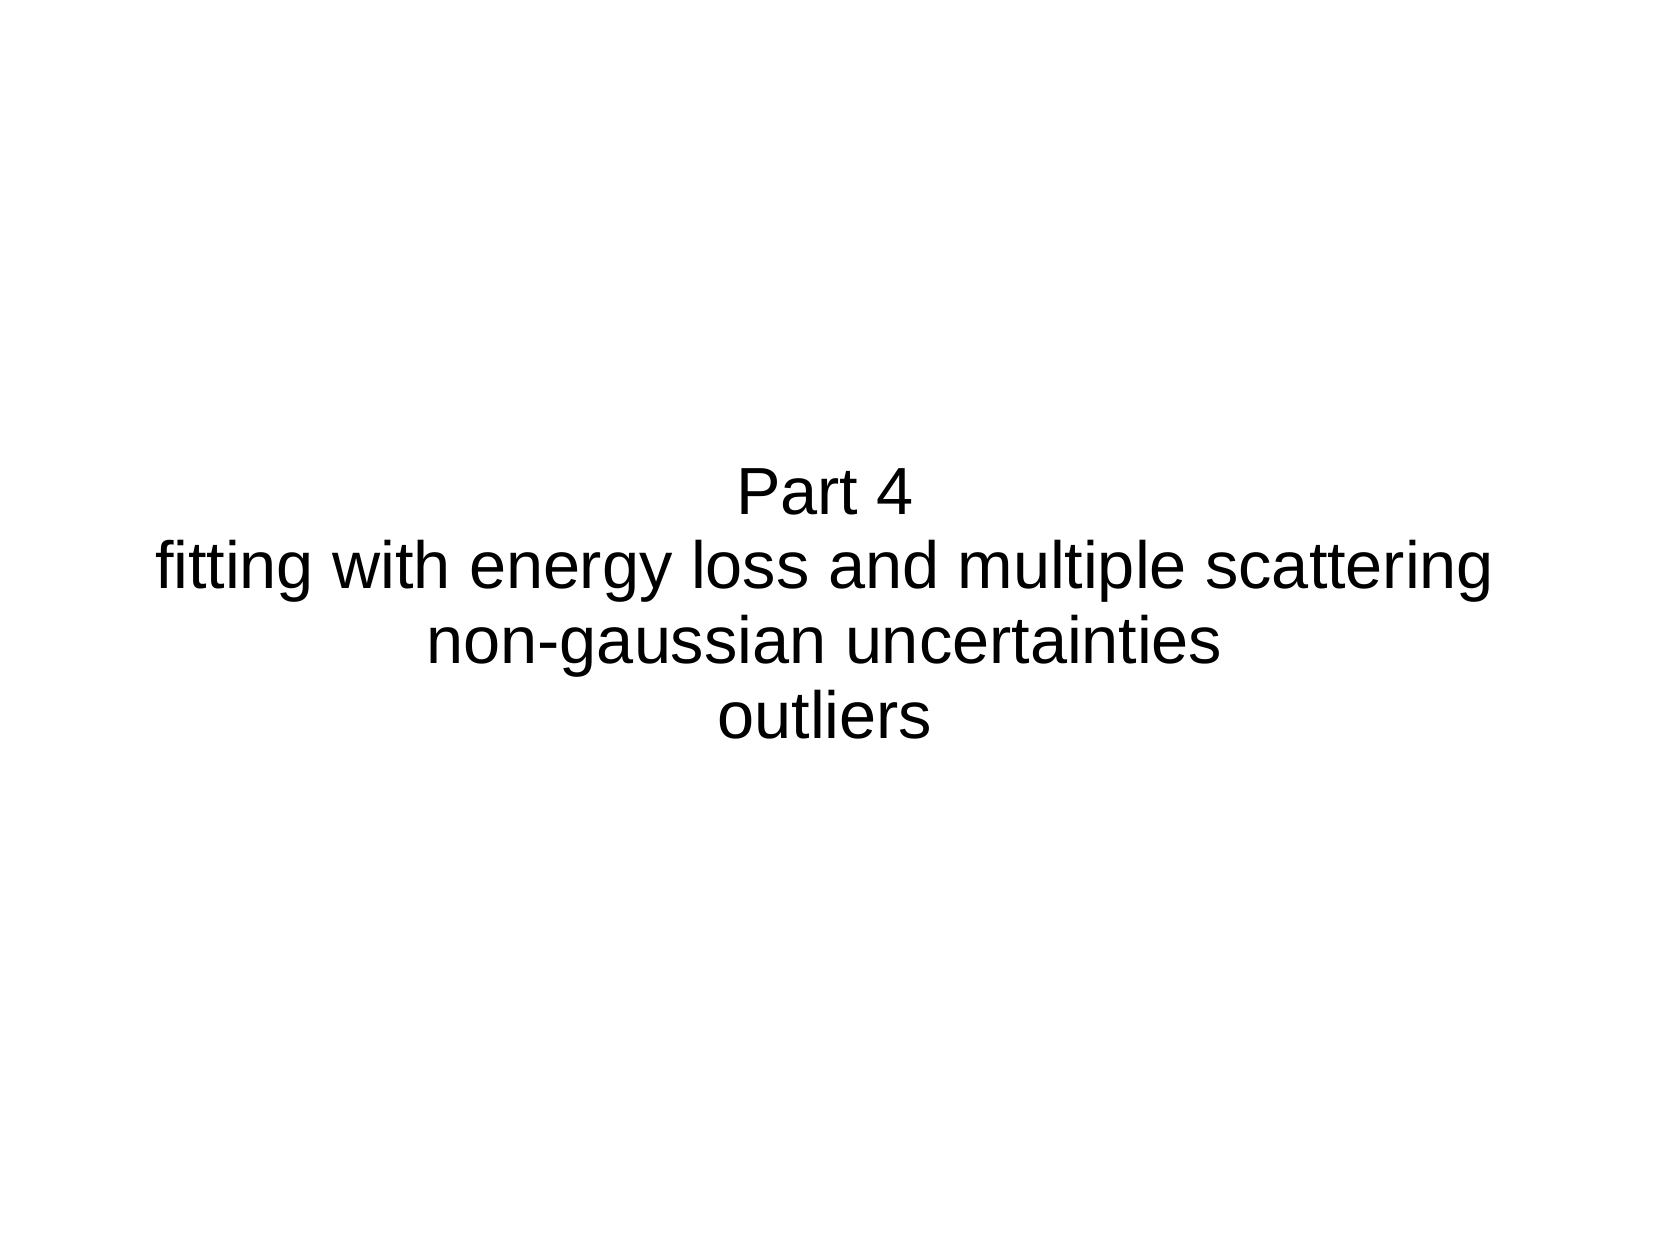

Part 4
fitting with energy loss and multiple scattering
non-gaussian uncertainties
outliers